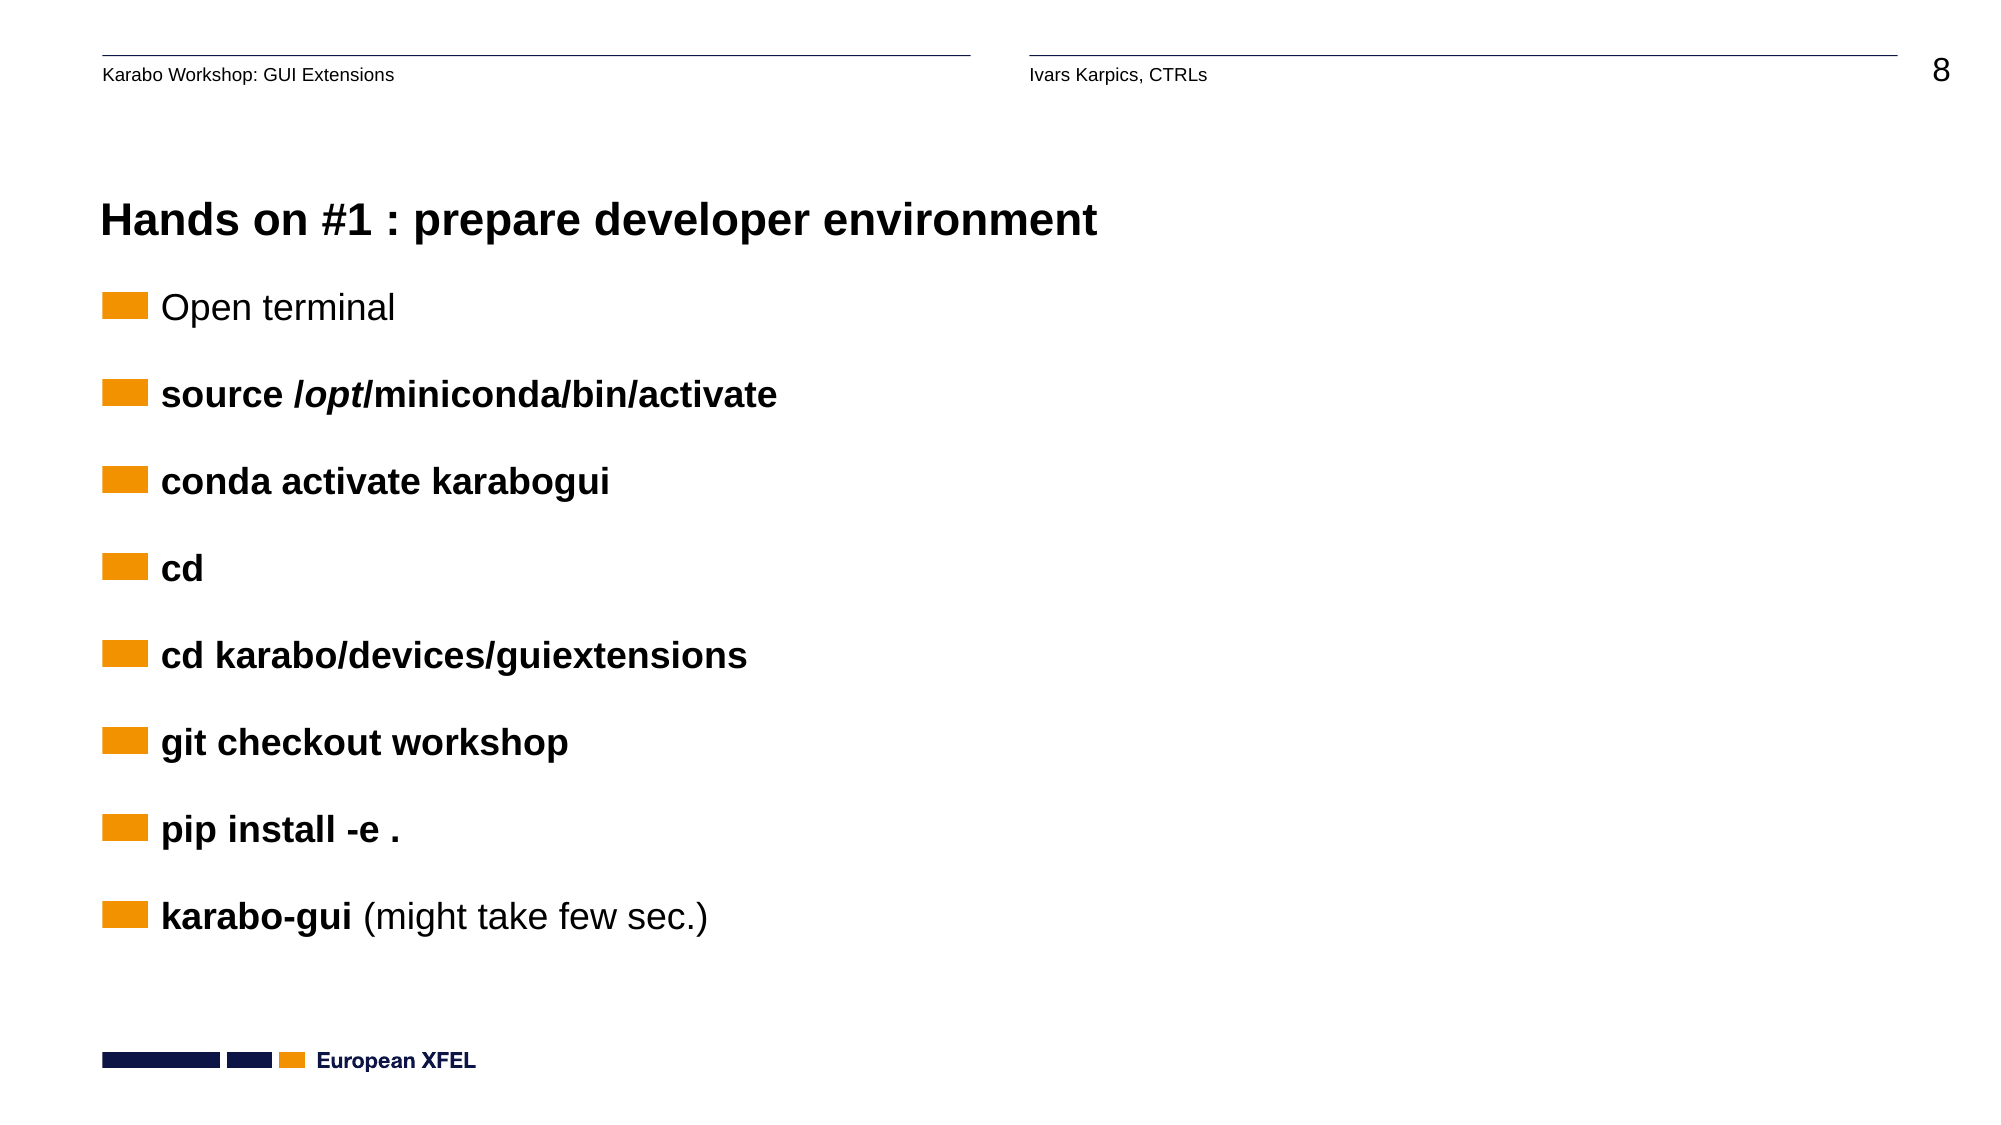

# Hands on #1 : prepare developer environment
Open terminal
source /opt/miniconda/bin/activate
conda activate karabogui
cd
cd karabo/devices/guiextensions
git checkout workshop
pip install -e .
karabo-gui (might take few sec.)